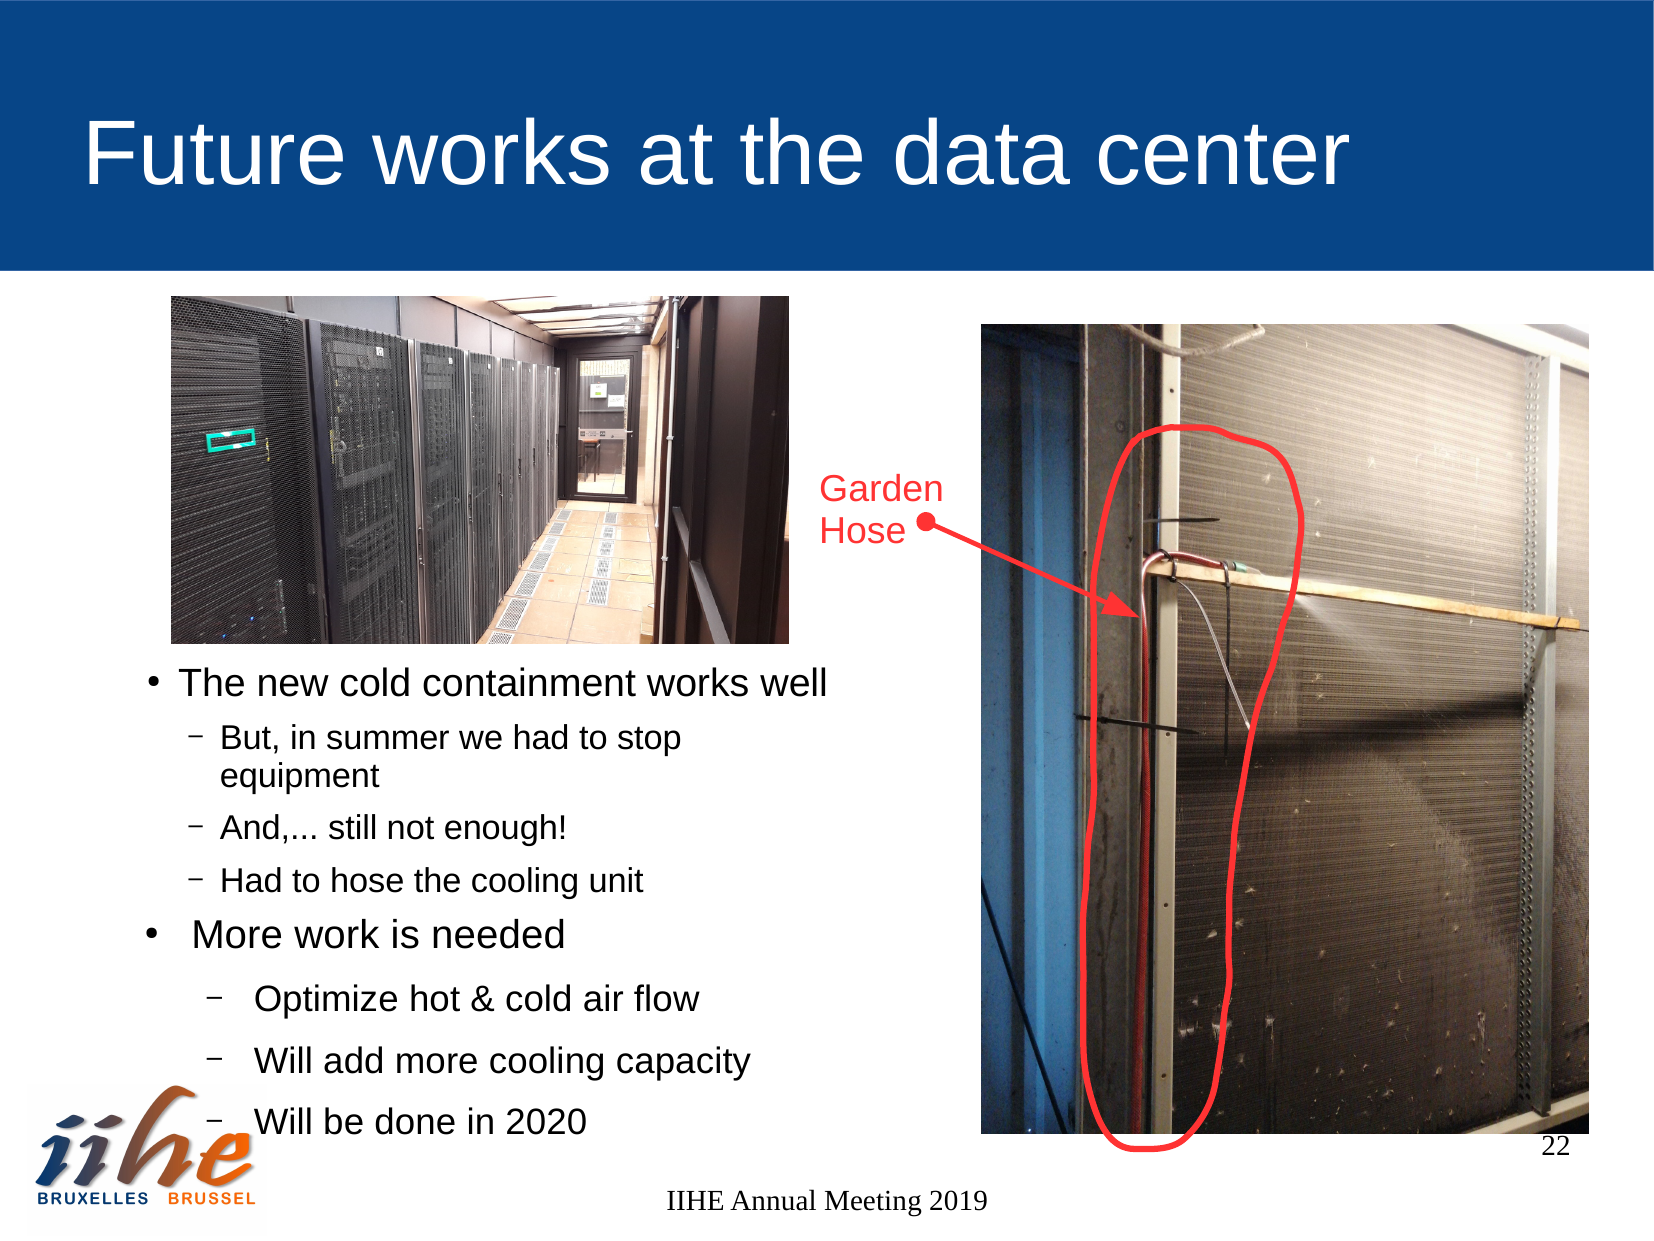

# Future works at the data center
Garden
Hose
The new cold containment works well
But, in summer we had to stop equipment
And,... still not enough!
Had to hose the cooling unit
More work is needed
Optimize hot & cold air flow
Will add more cooling capacity
Will be done in 2020
22